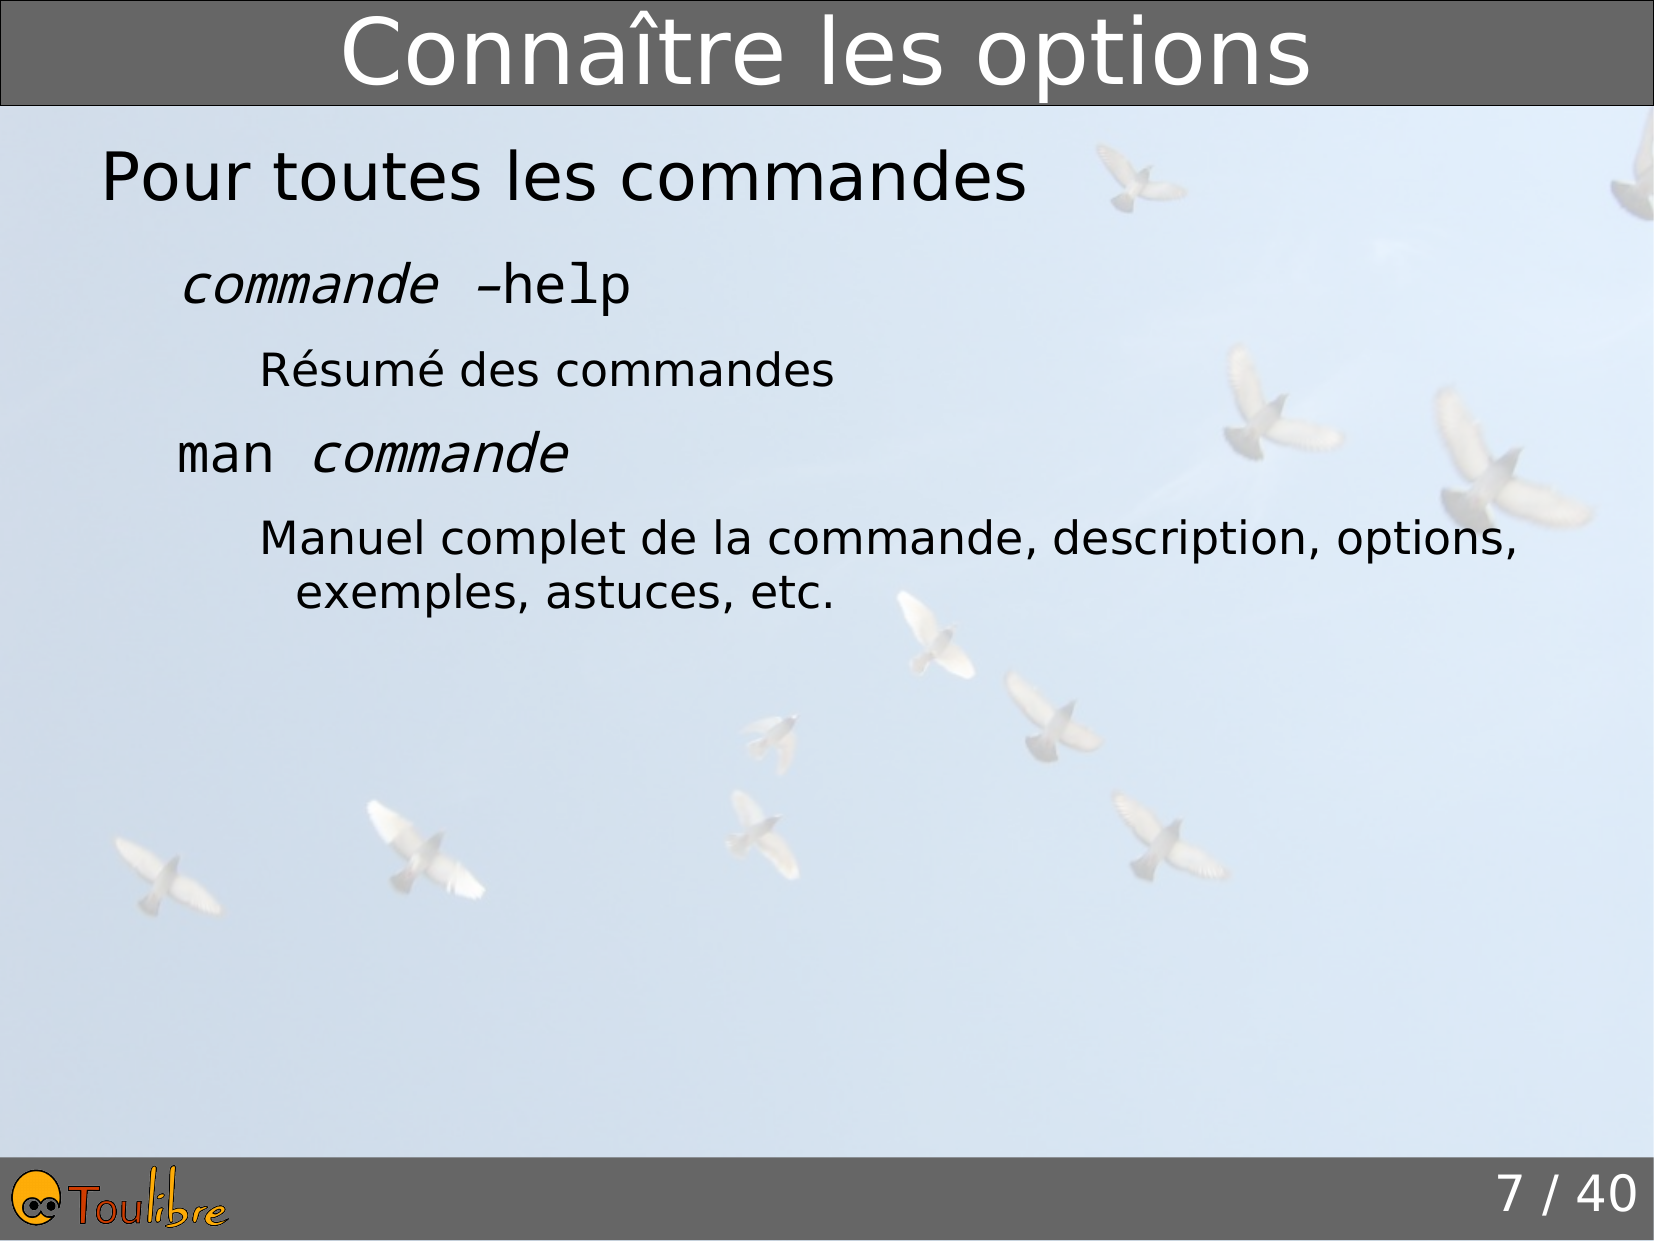

# Connaître les options
Pour toutes les commandes
commande –help
Résumé des commandes
man commande
Manuel complet de la commande, description, options, exemples, astuces, etc.